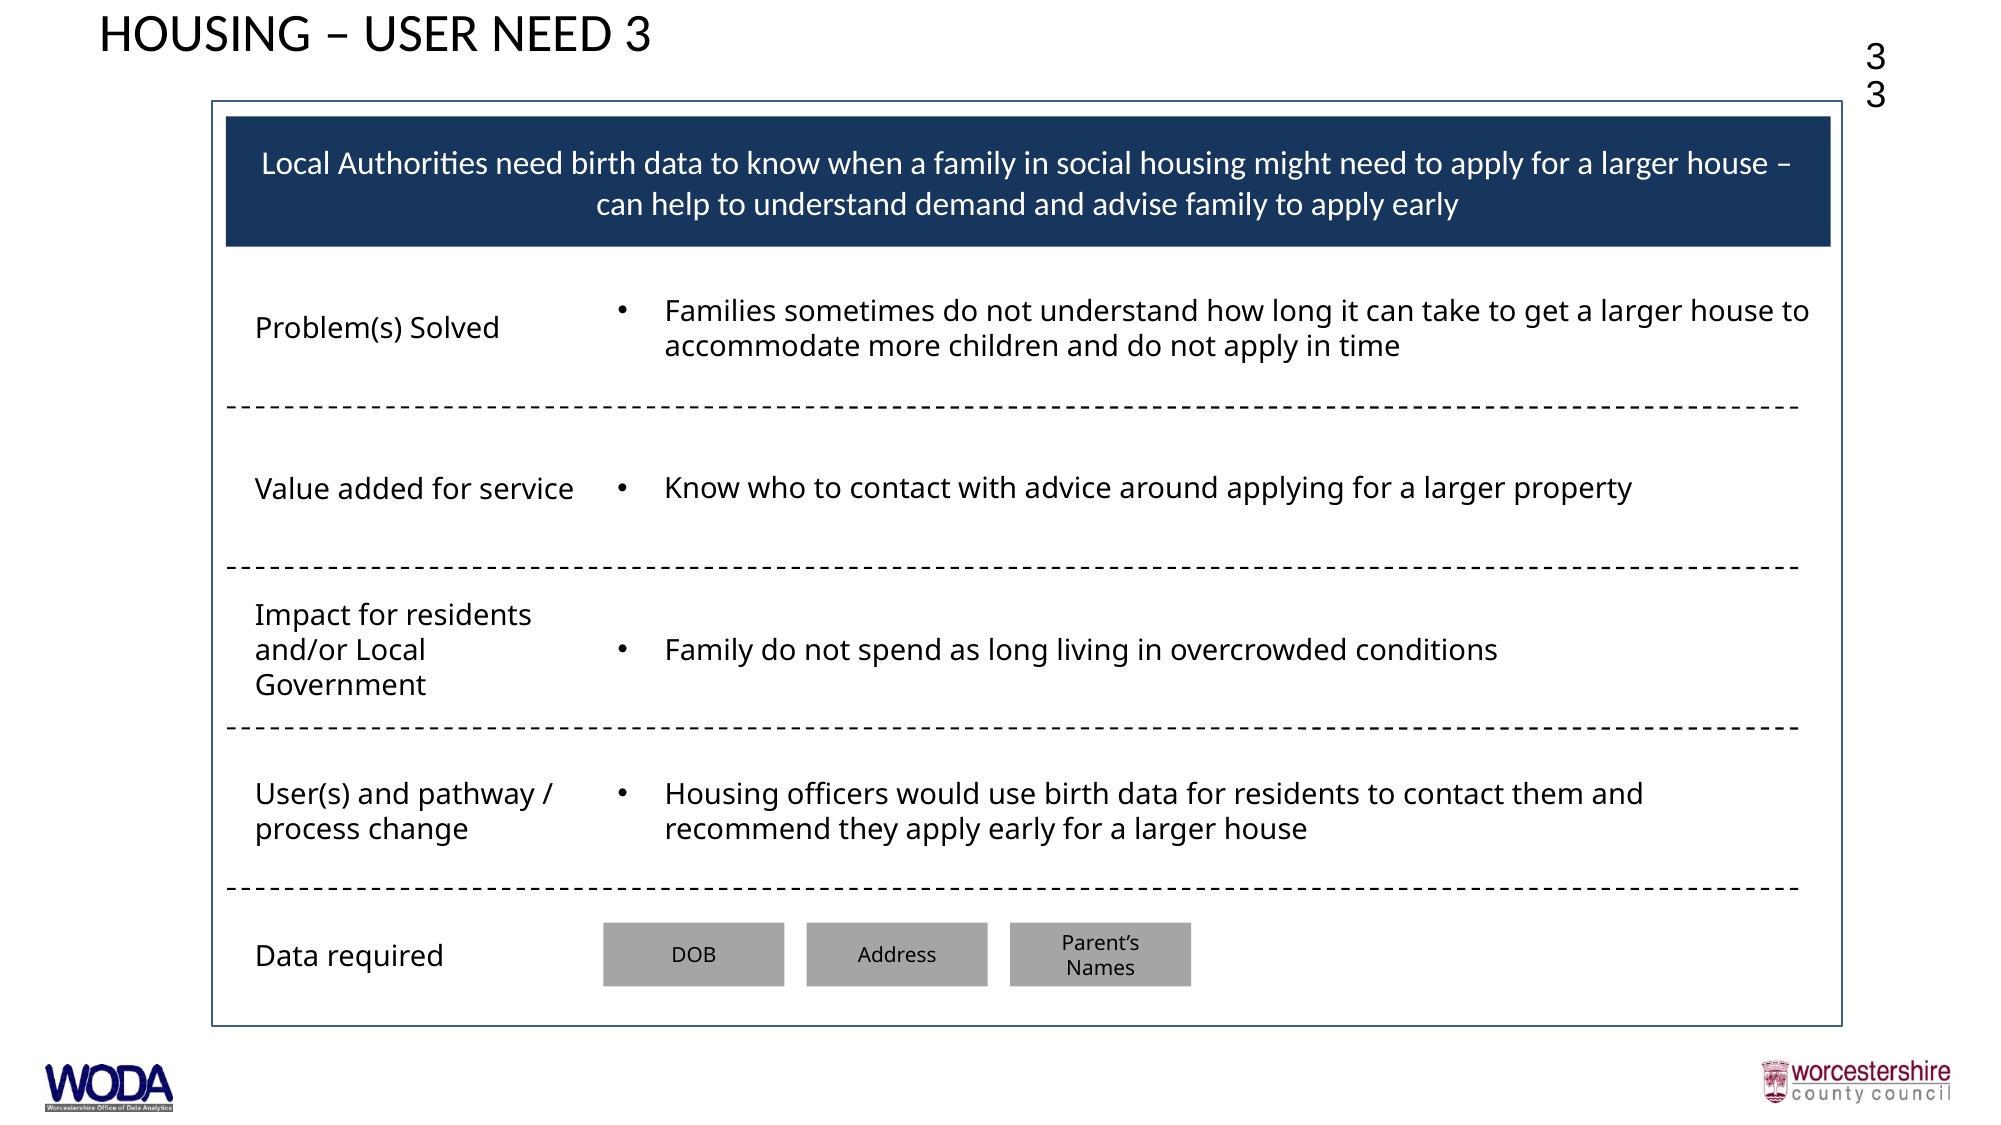

# HOUSING – USER NEED 3
Local Authorities need birth data to know when a family in social housing might need to apply for a larger house – can help to understand demand and advise family to apply early
Problem(s) Solved
Families sometimes do not understand how long it can take to get a larger house to accommodate more children and do not apply in time
Know who to contact with advice around applying for a larger property
Value added for service
Impact for residents and/or Local Government
Family do not spend as long living in overcrowded conditions
User(s) and pathway / process change
Housing officers would use birth data for residents to contact them and recommend they apply early for a larger house
Data required
DOB
Address
Parent’s Names